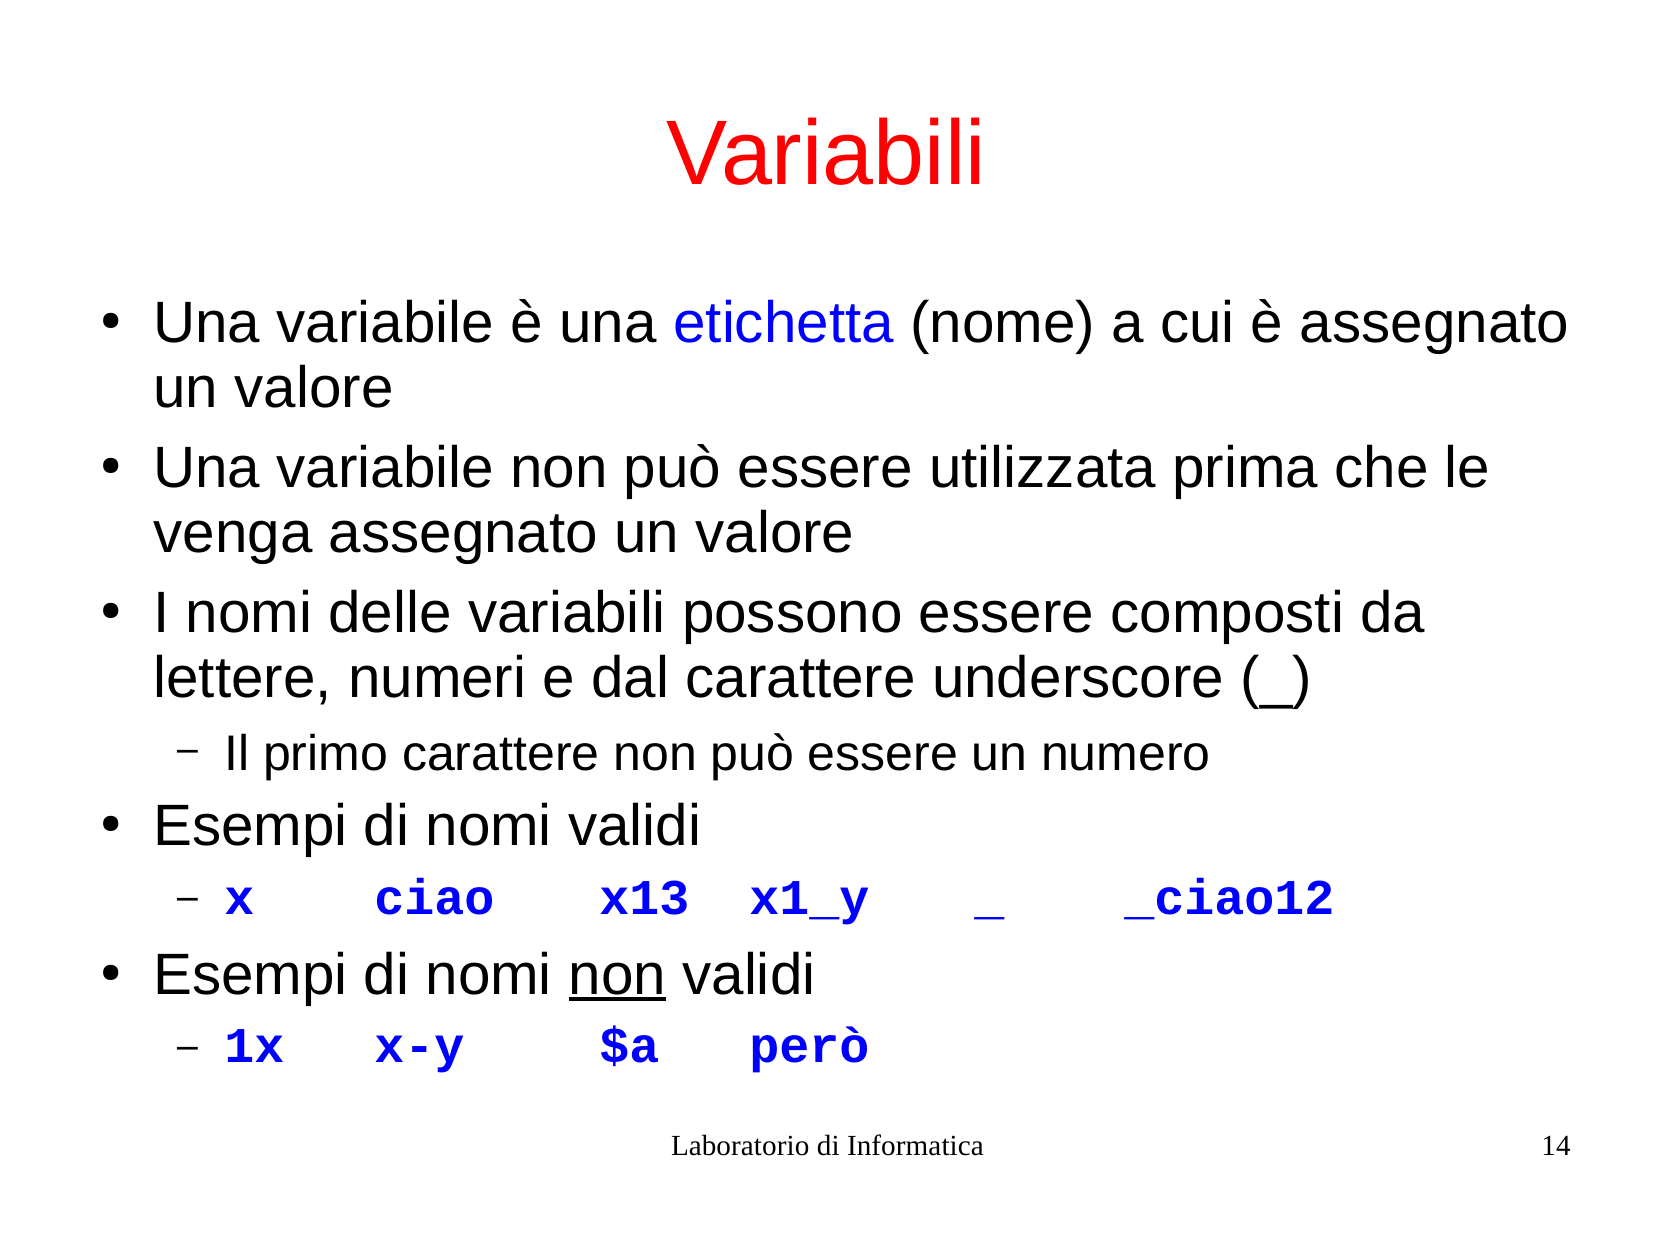

# Variabili
Una variabile è una etichetta (nome) a cui è assegnato un valore
Una variabile non può essere utilizzata prima che le venga assegnato un valore
I nomi delle variabili possono essere composti da lettere, numeri e dal carattere underscore (_)
Il primo carattere non può essere un numero
Esempi di nomi validi
x 		ciao		x13	x1_y		_		_ciao12
Esempi di nomi non validi
1x		x-y		$a		però
Laboratorio di Informatica
14